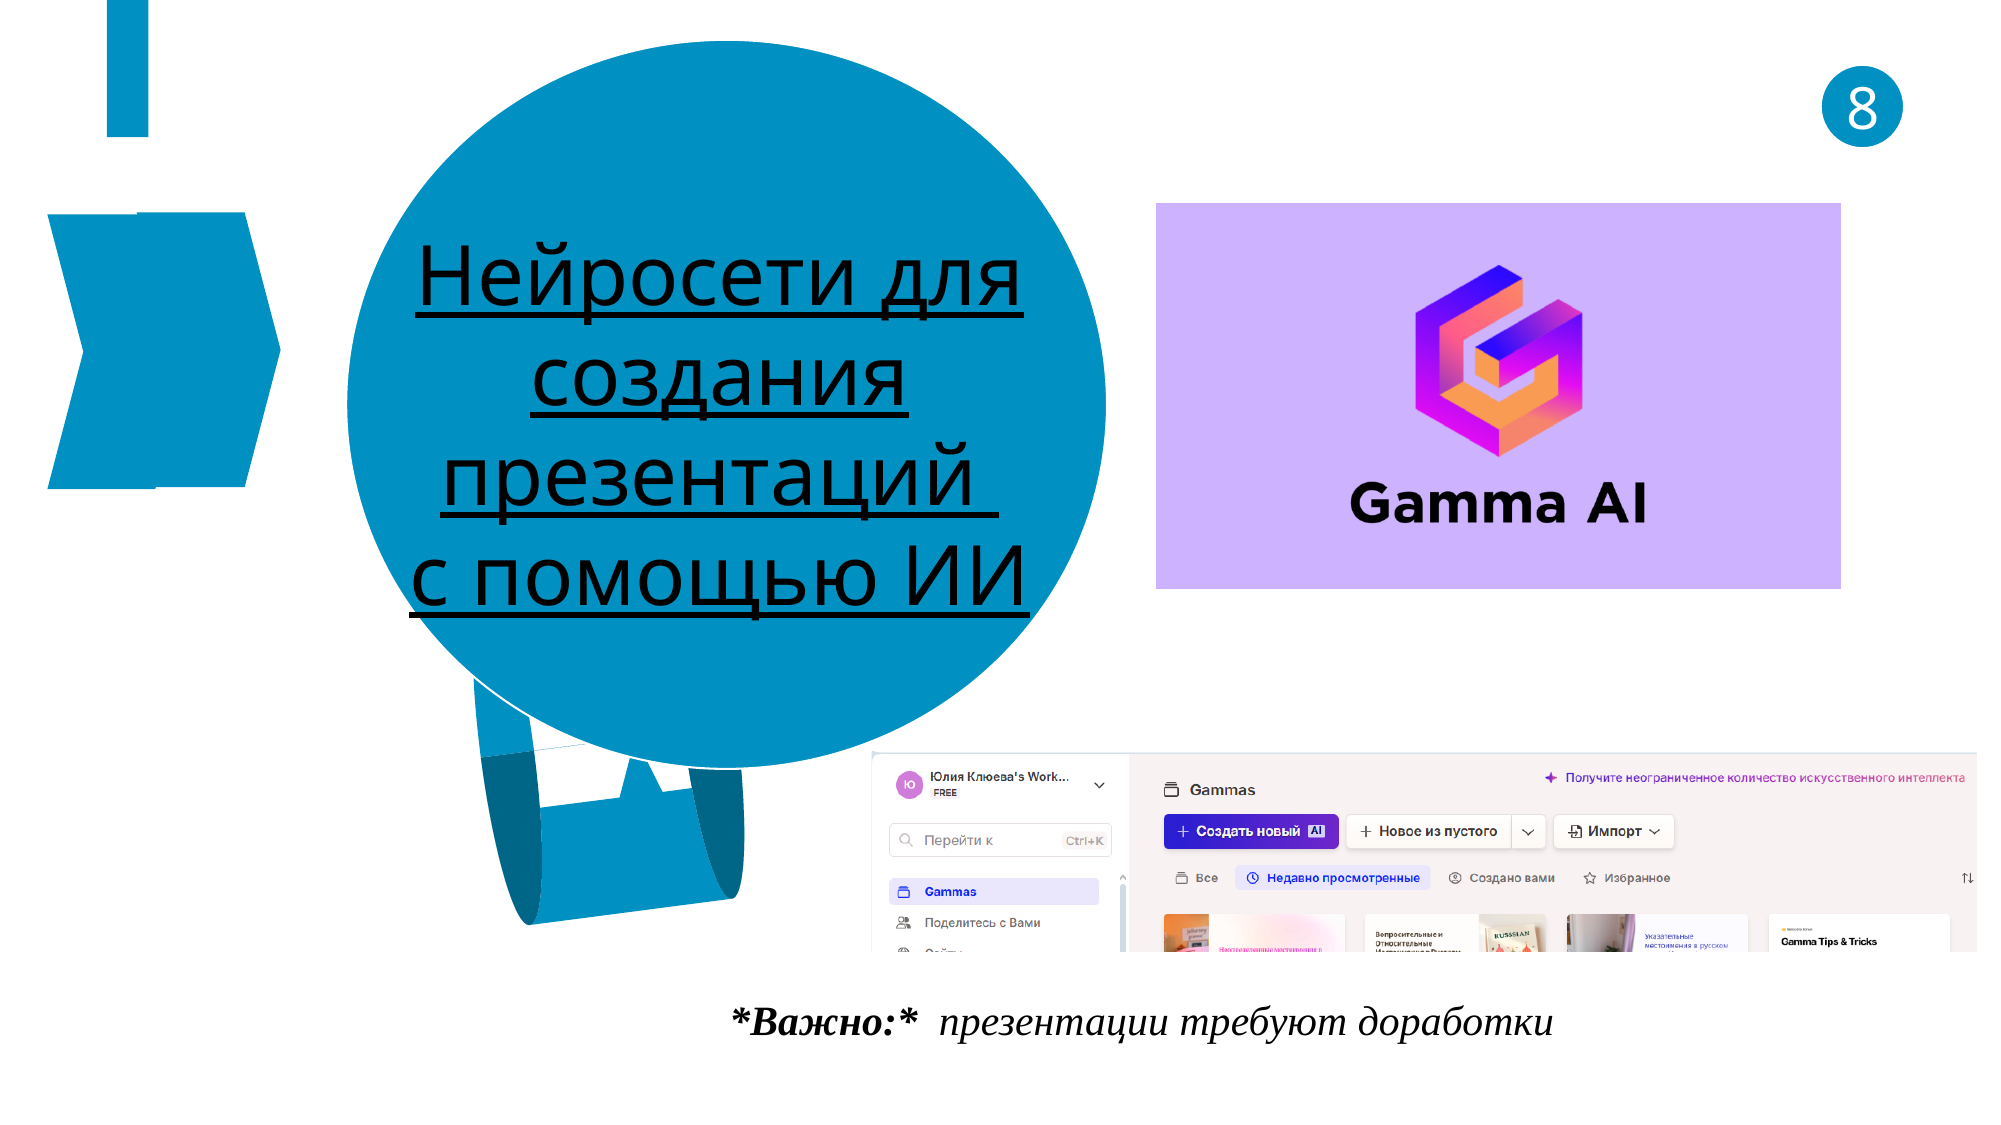

8
Нейросети для создания презентаций
с помощью ИИ
*Важно:* презентации требуют доработки